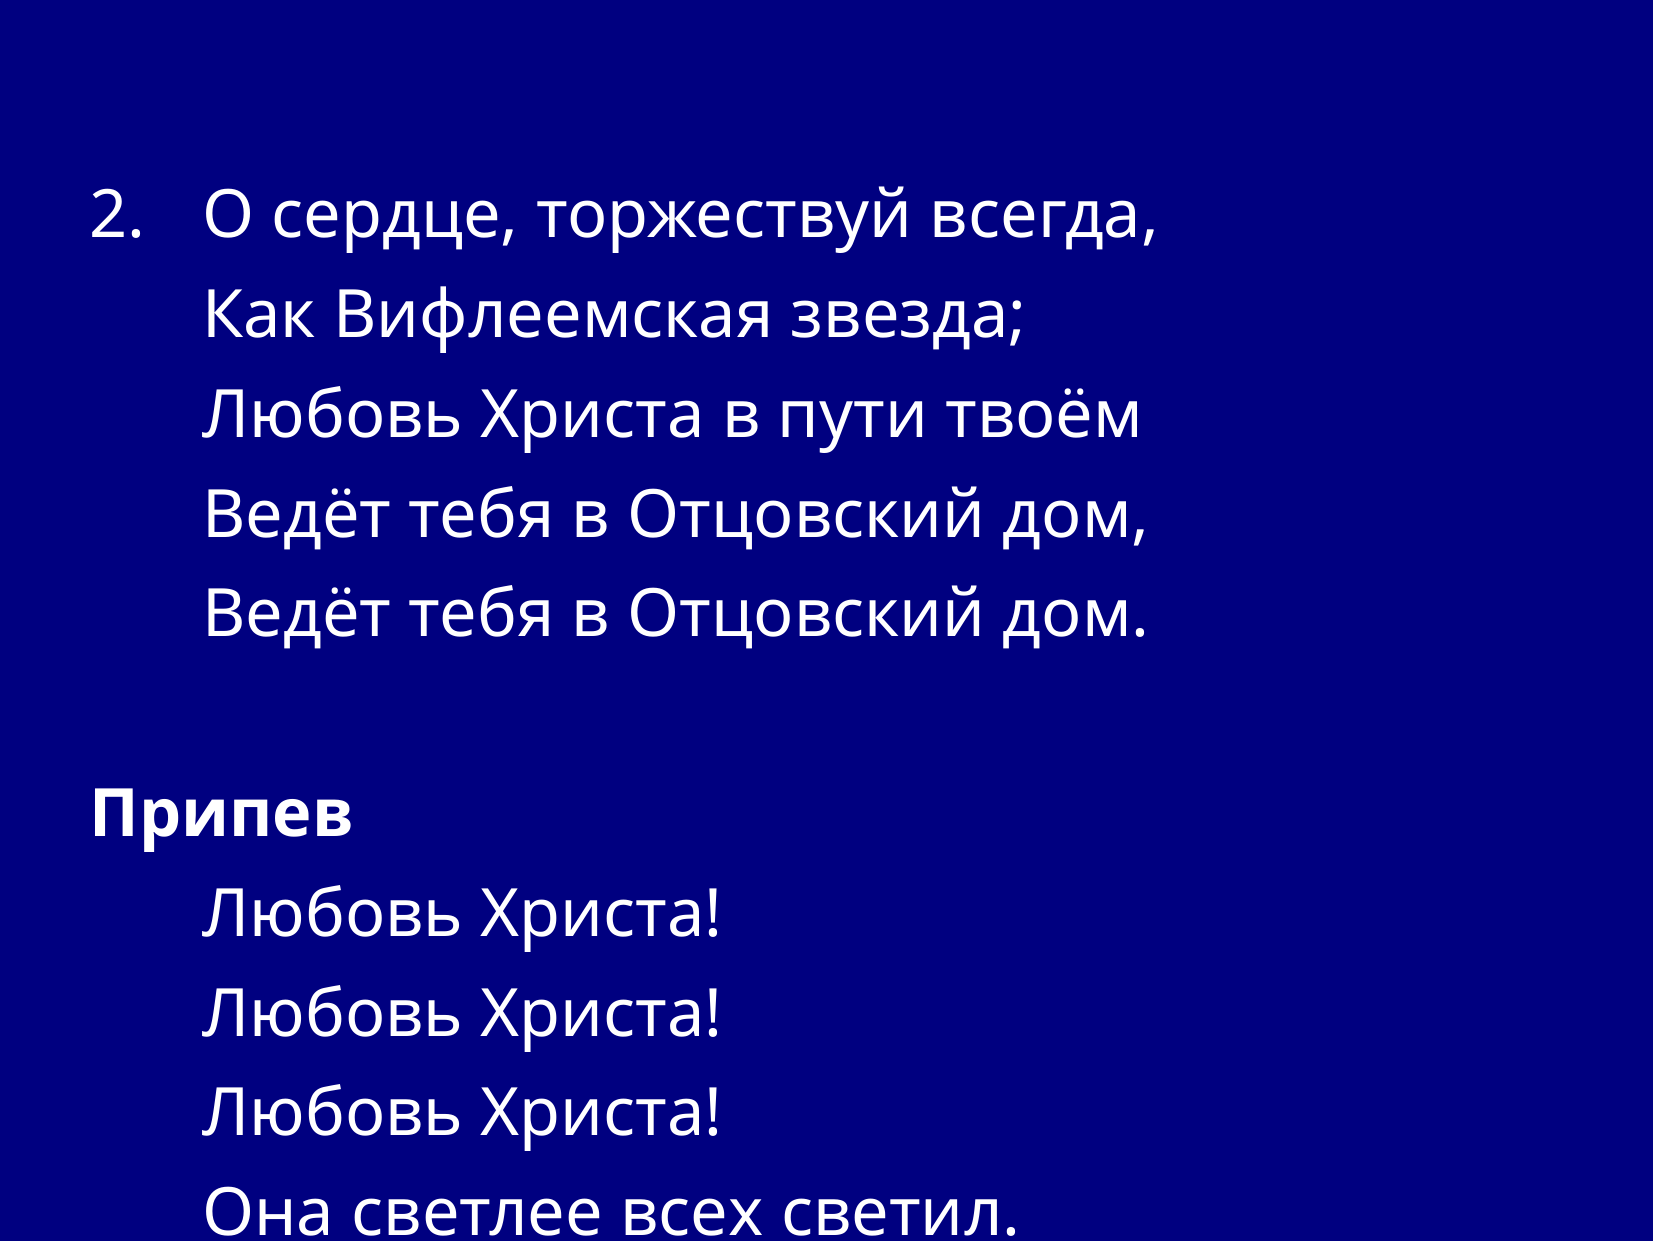

2.	О сердце, торжествуй всегда,
	Как Вифлеемская звезда;
	Любовь Христа в пути твоём
	Ведёт тебя в Отцовский дом,
	Ведёт тебя в Отцовский дом.
Припев
	Любовь Христа!
	Любовь Христа!
	Любовь Христа!
	Она светлее всех светил.